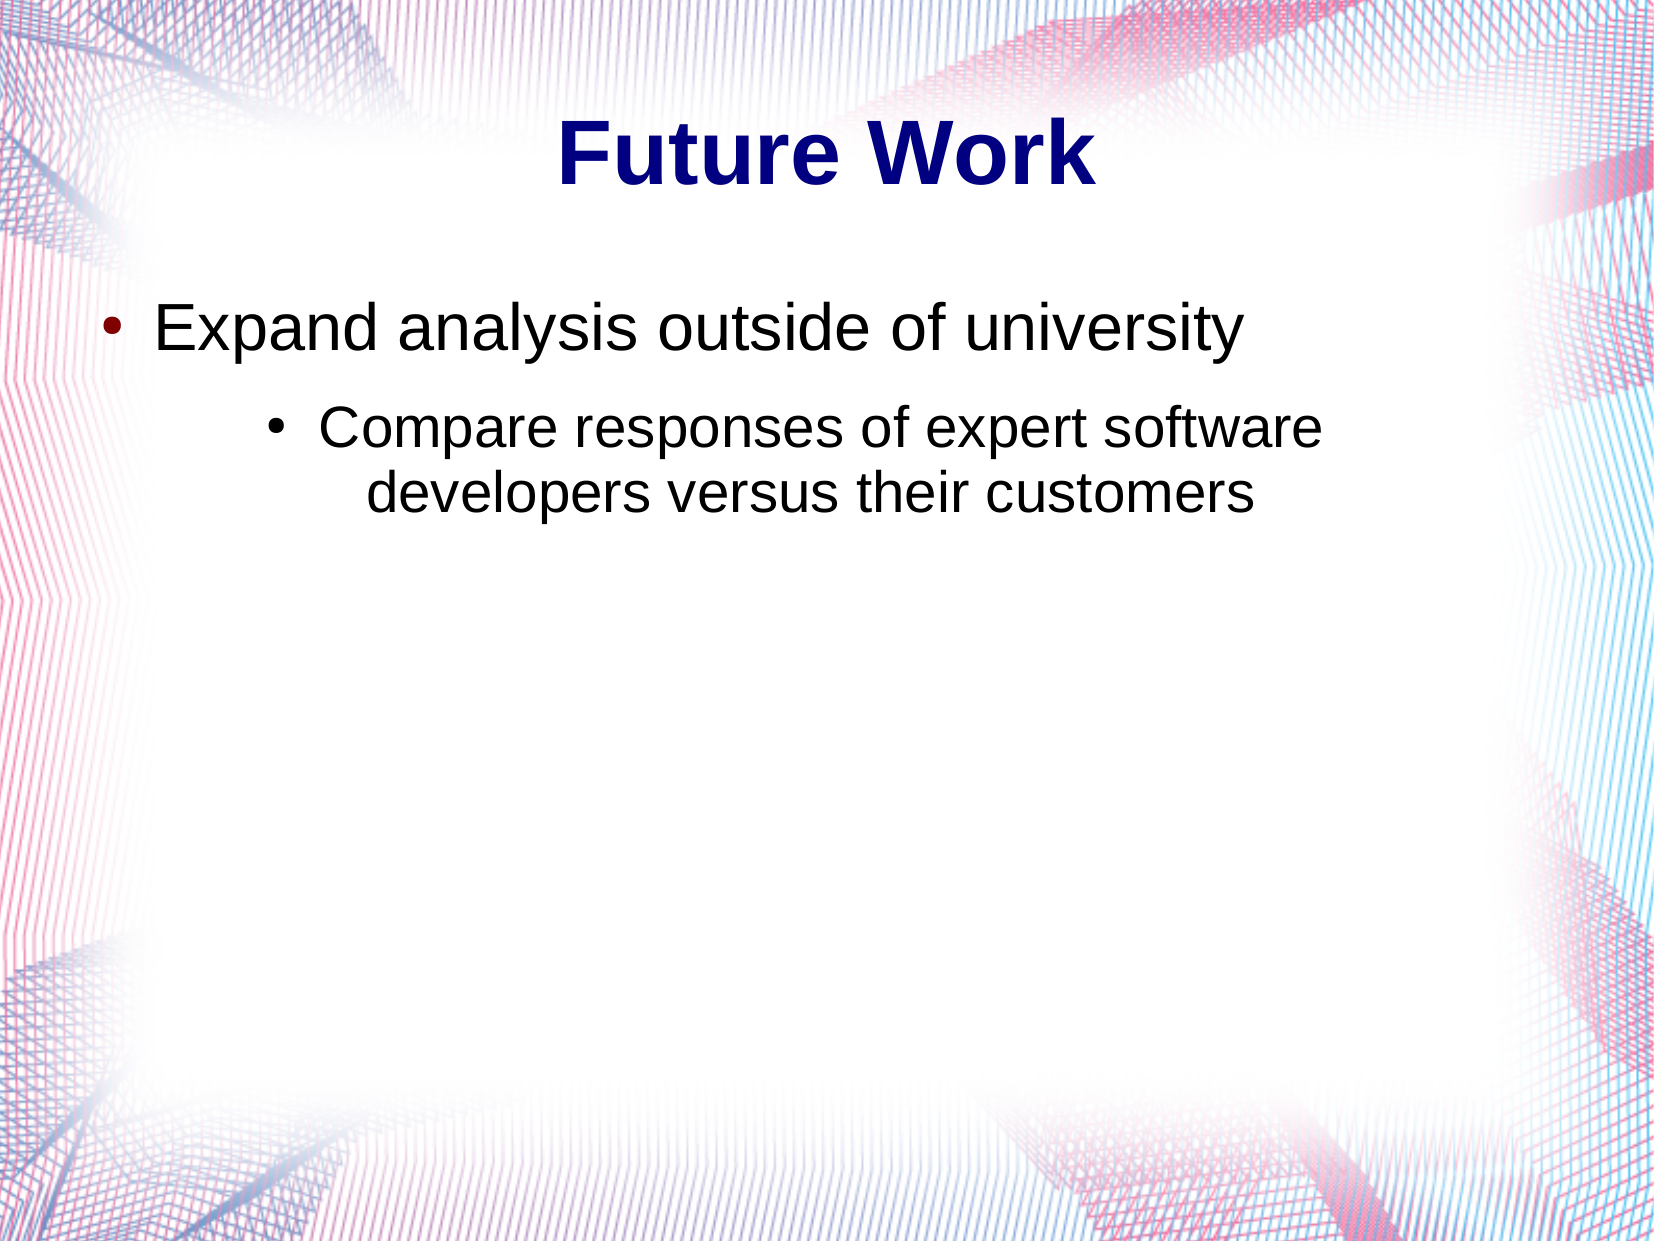

# Future Work
Expand analysis outside of university
Compare responses of expert software developers versus their customers